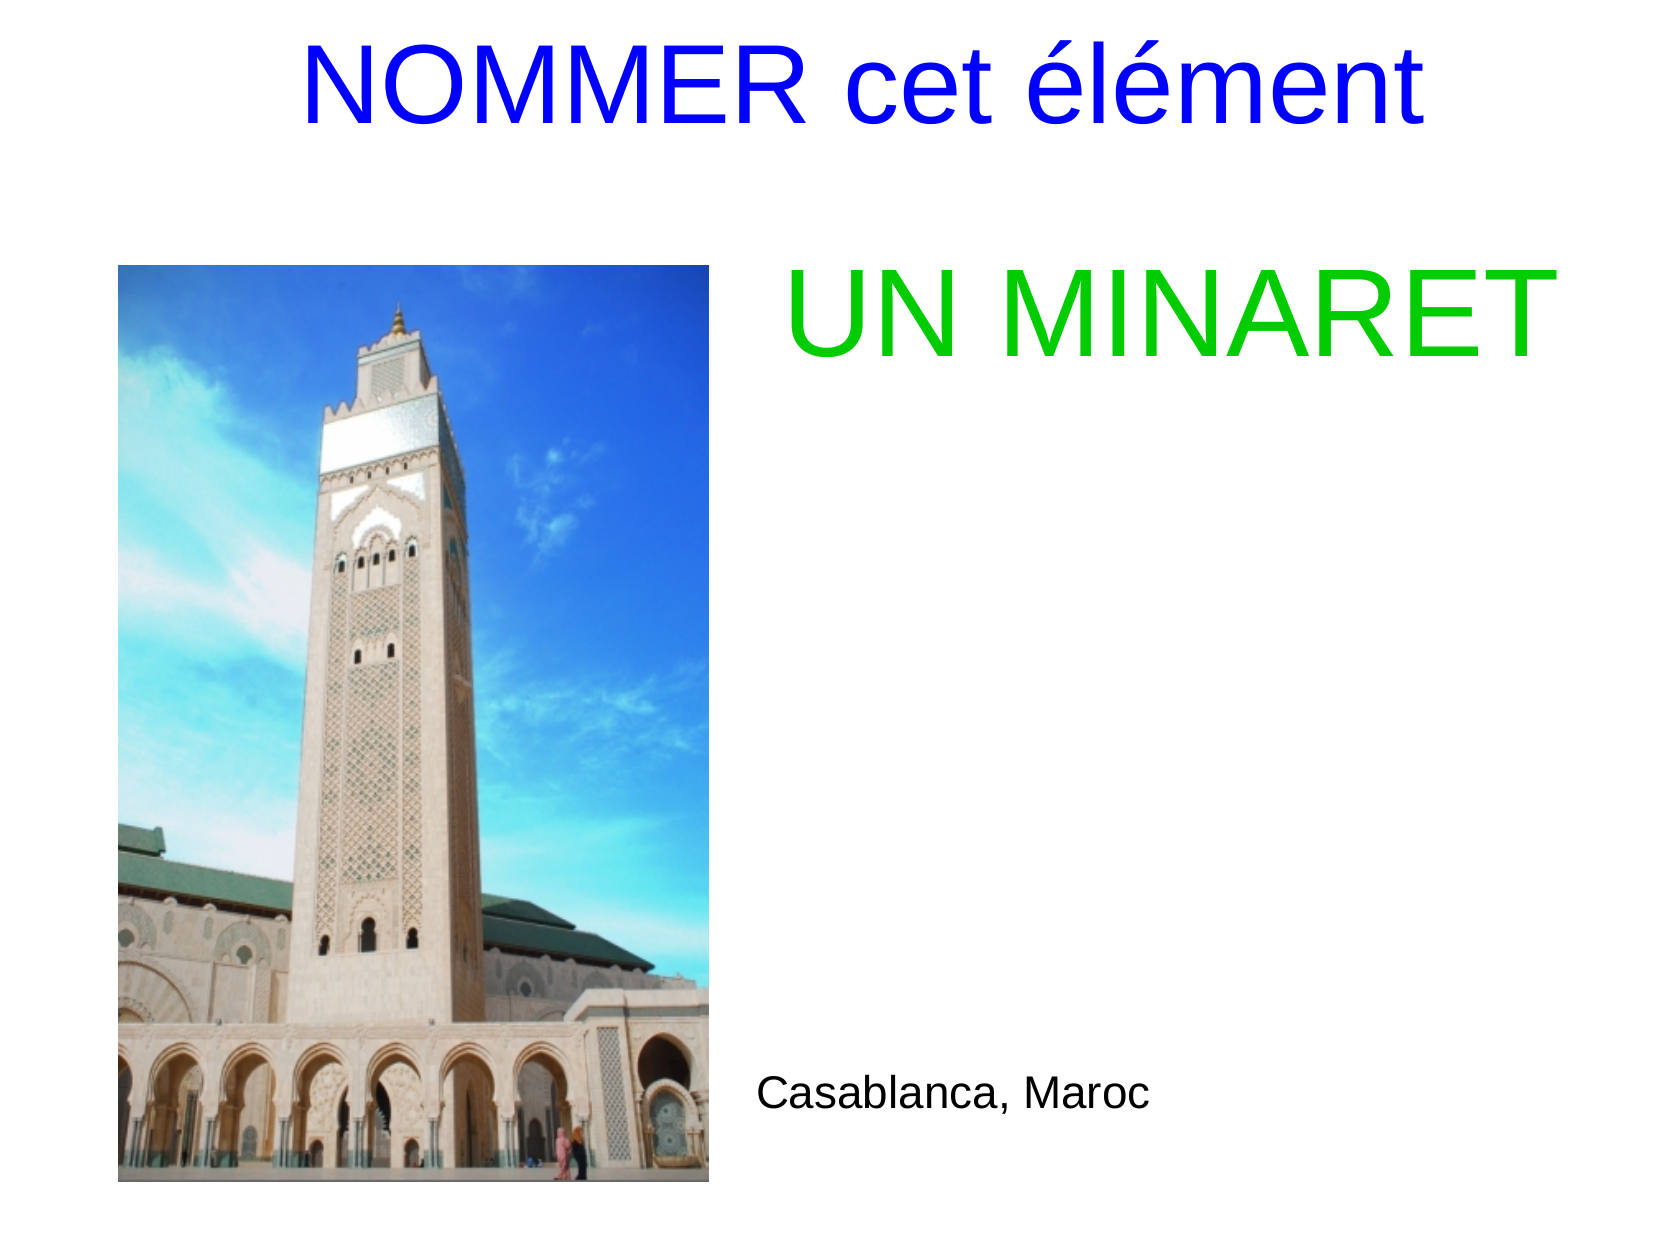

NOMMER cet élément
UN MINARET
# Casablanca, Maroc